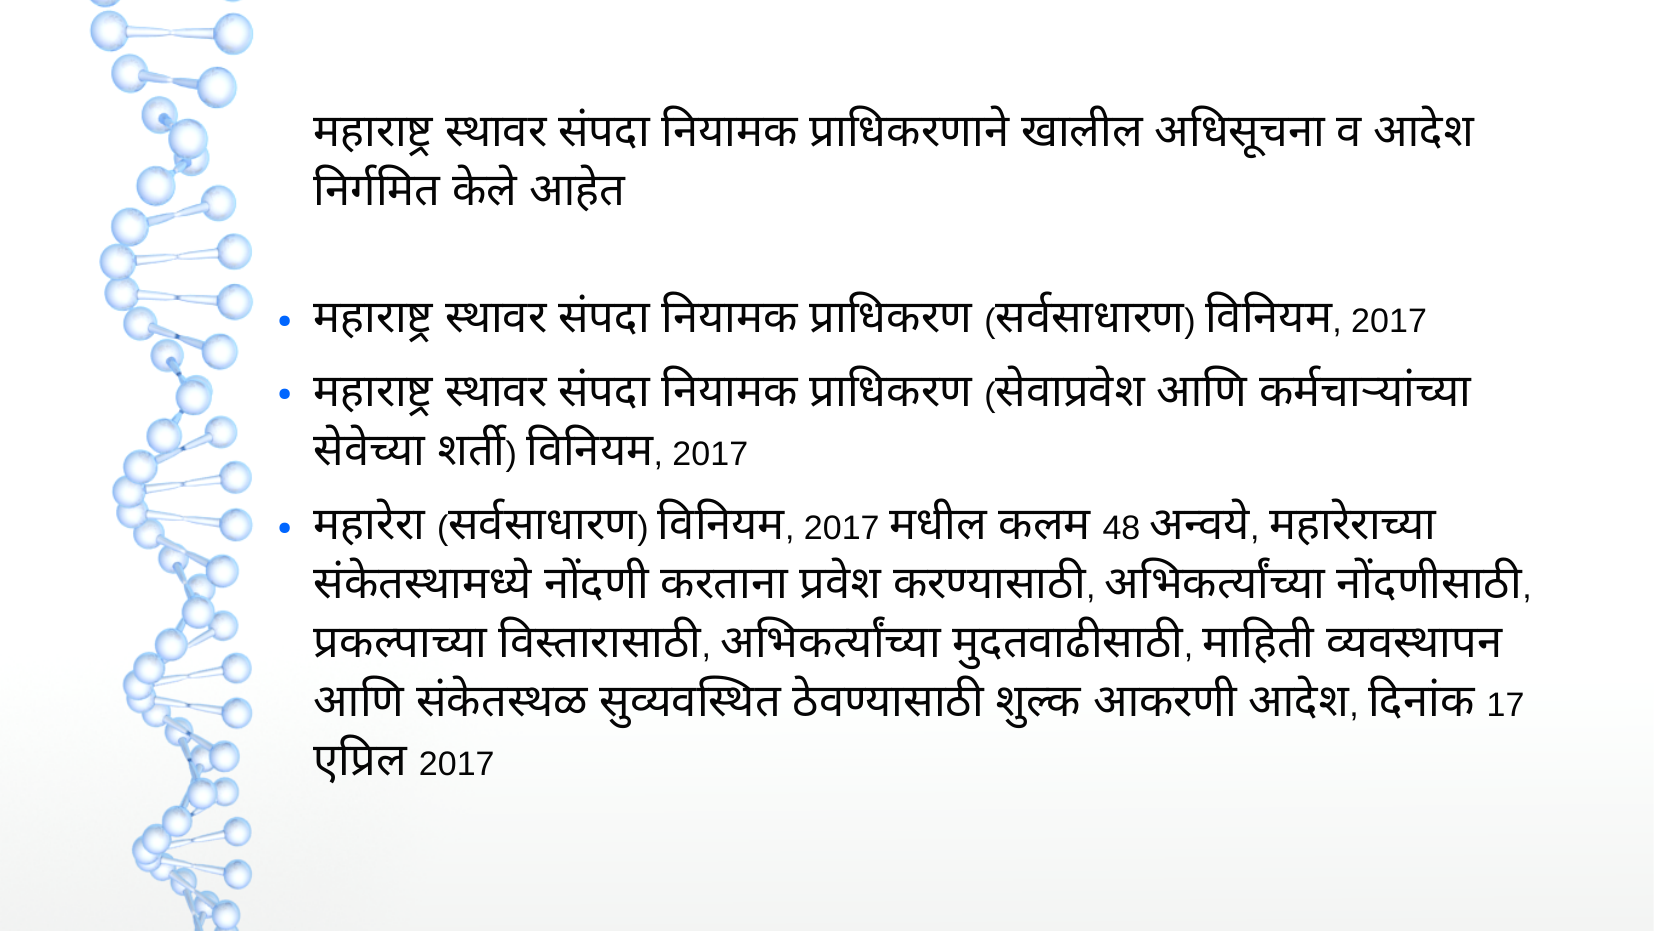

# महाराष्ट्र स्थावर संपदा नियामक प्राधिकरणाने खालील अधिसूचना व आदेश निर्गमित केले आहेत
महाराष्ट्र स्थावर संपदा नियामक प्राधिकरण (सर्वसाधारण) विनियम, 2017
महाराष्ट्र स्थावर संपदा नियामक प्राधिकरण (सेवाप्रवेश आणि कर्मचाऱ्यांच्या सेवेच्या शर्ती) विनियम, 2017
महारेरा (सर्वसाधारण) विनियम, 2017 मधील कलम 48 अन्वये, महारेराच्या संकेतस्थामध्ये नोंदणी करताना प्रवेश करण्यासाठी, अभिकर्त्यांच्या नोंदणीसाठी, प्रकल्पाच्या विस्तारासाठी, अभिकर्त्यांच्या मुदतवाढीसाठी, माहिती व्यवस्थापन आणि संकेतस्थळ सुव्यवस्थित ठेवण्यासाठी शुल्क आकरणी आदेश, दिनांक 17 एप्रिल 2017